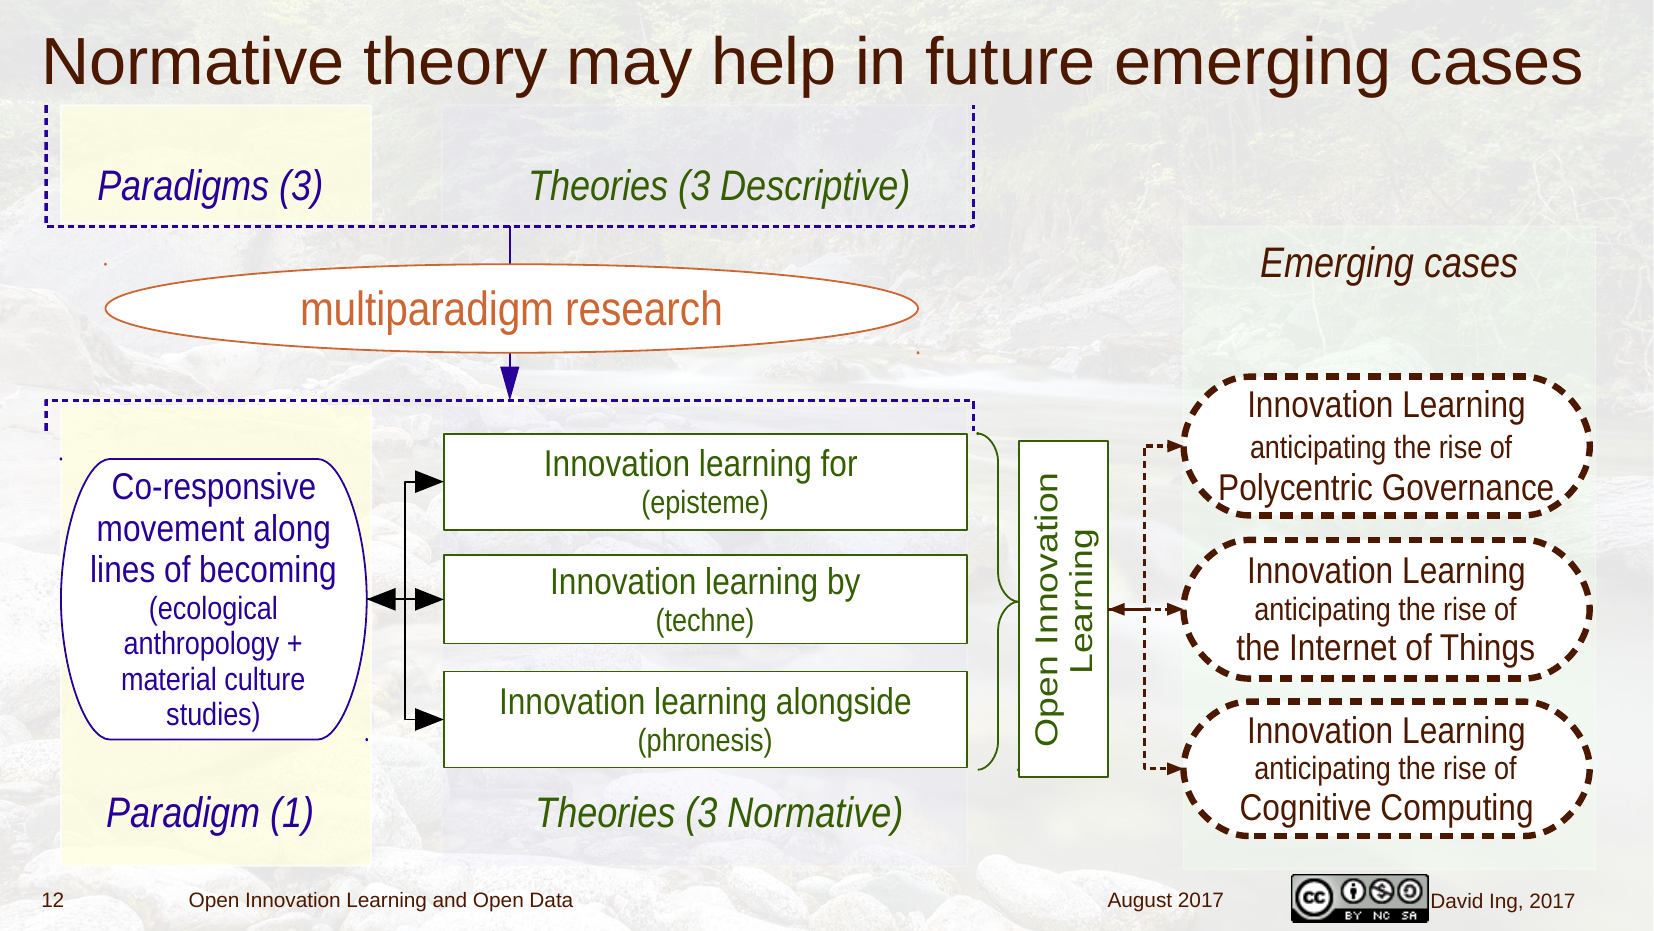

# Normative theory may help in future emerging cases
Open Innovation Learning and Open Data
August 2017
12